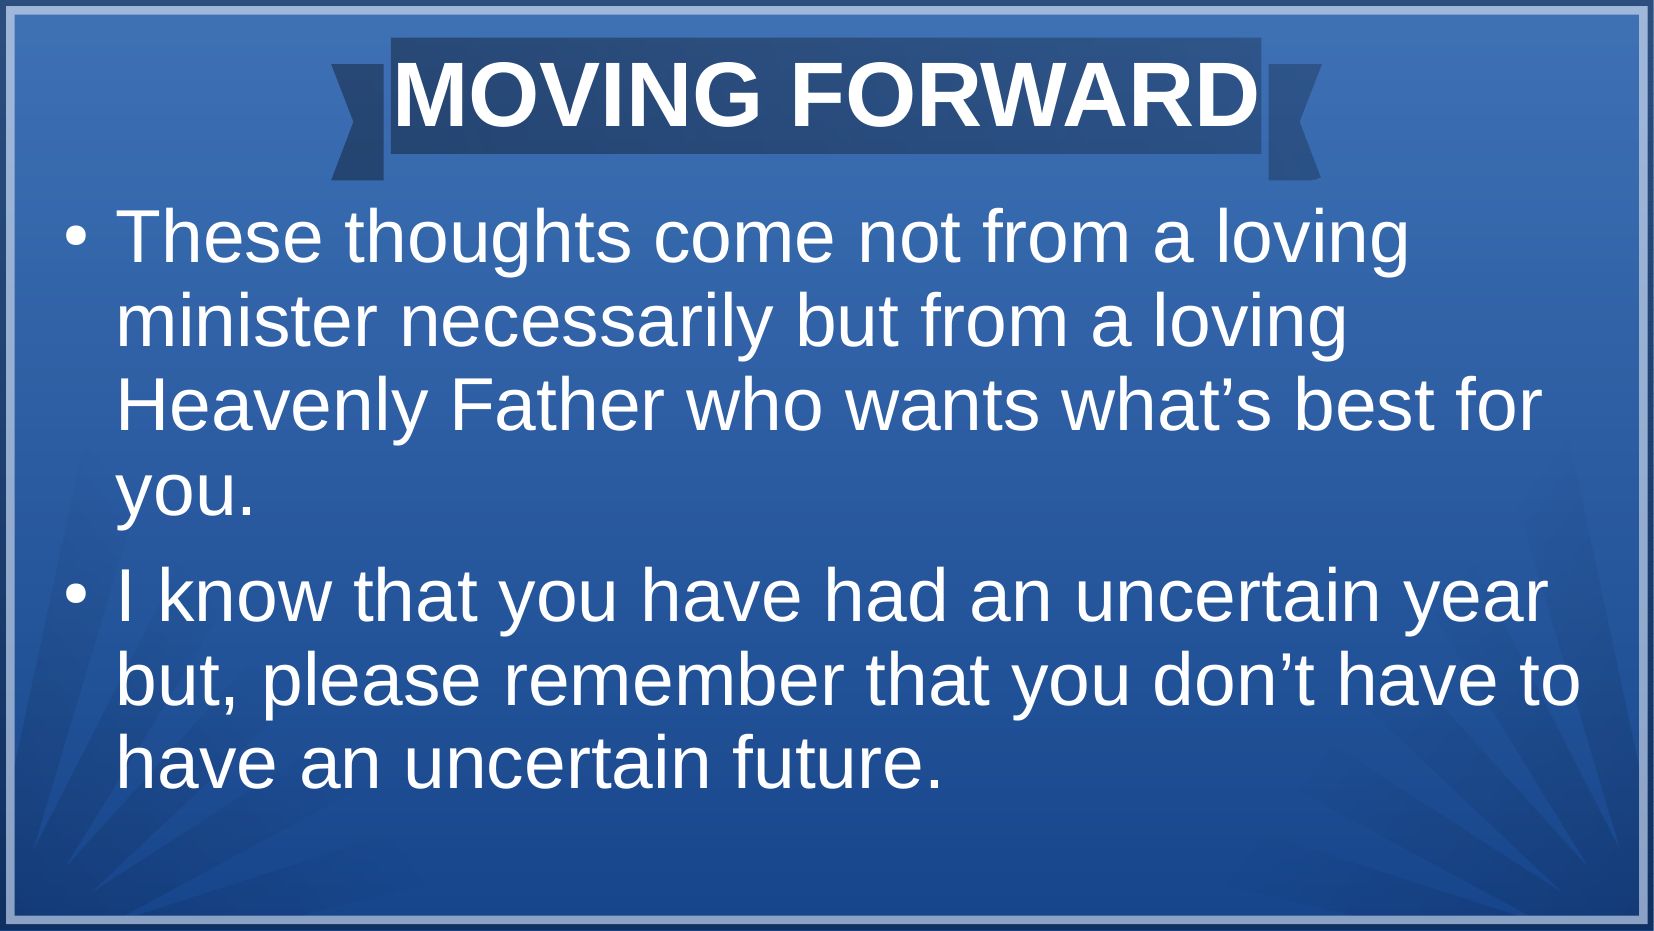

# MOVING FORWARD
These thoughts come not from a loving minister necessarily but from a loving Heavenly Father who wants what’s best for you.
I know that you have had an uncertain year but, please remember that you don’t have to have an uncertain future.